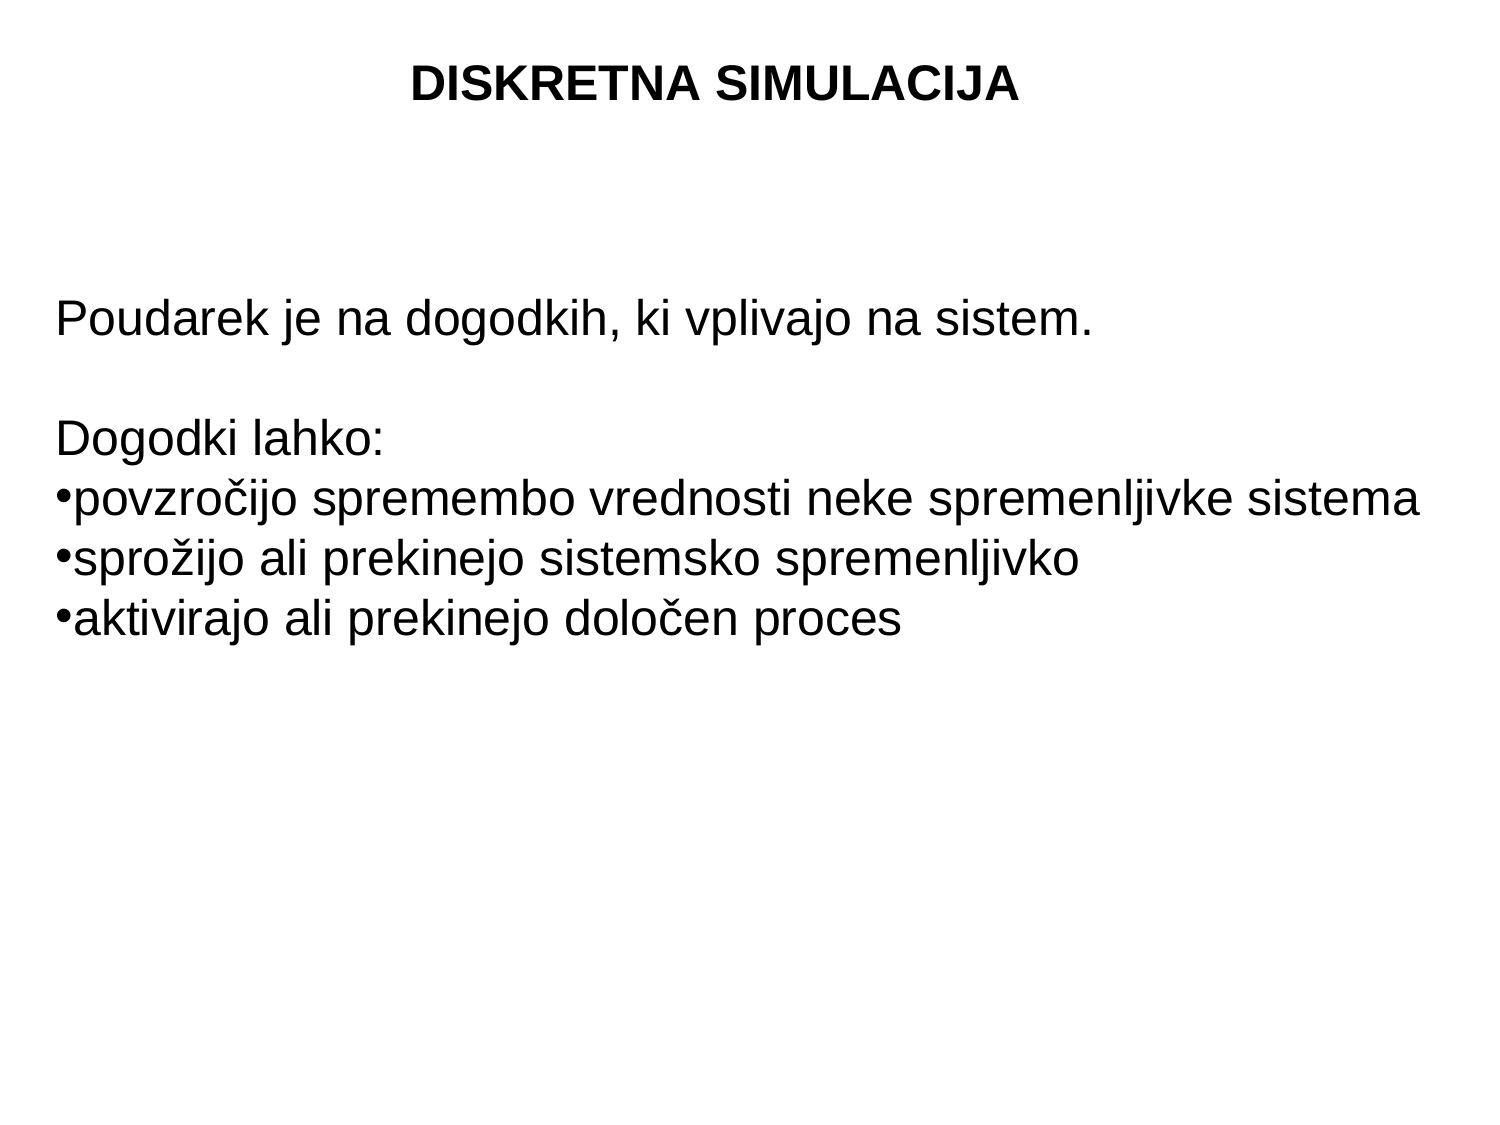

DISKRETNA SIMULACIJA
Poudarek je na dogodkih, ki vplivajo na sistem.
Dogodki lahko:
povzročijo spremembo vrednosti neke spremenljivke sistema
sprožijo ali prekinejo sistemsko spremenljivko
aktivirajo ali prekinejo določen proces